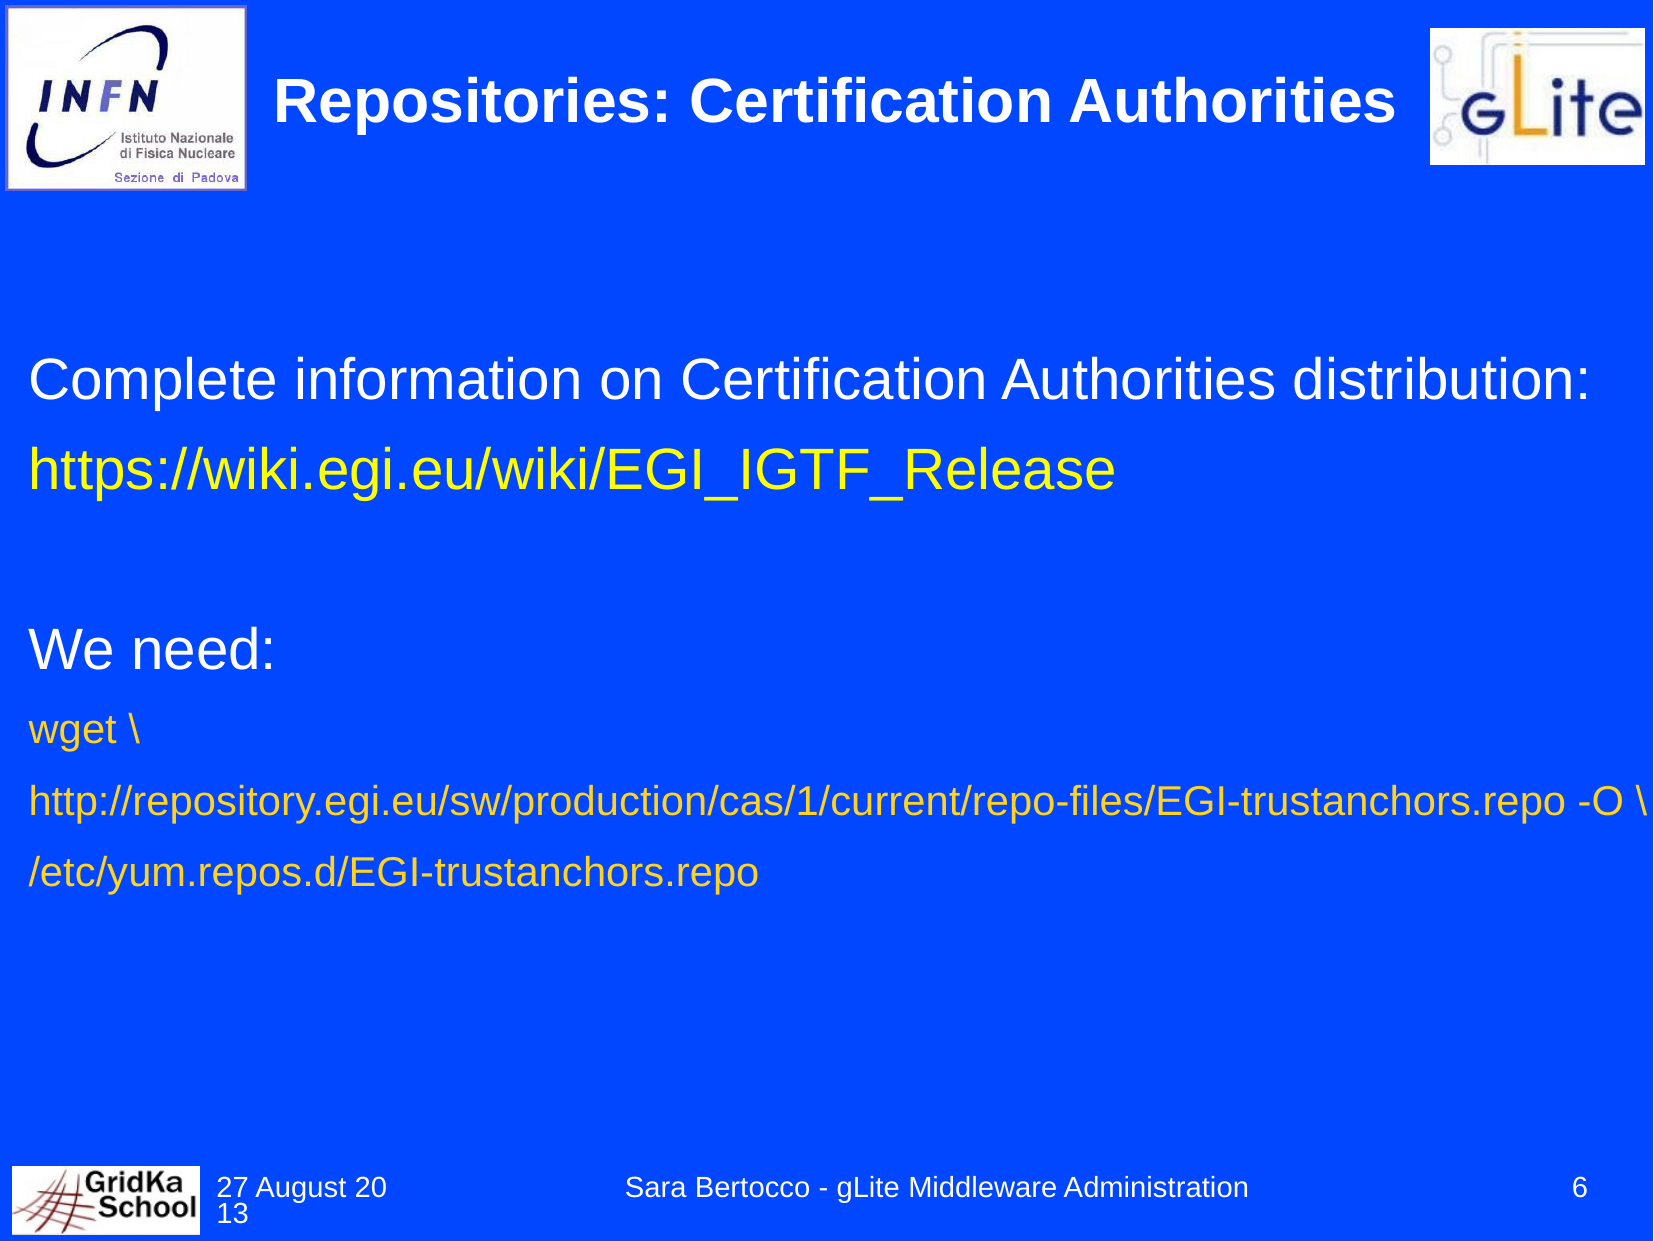

# Repositories: Certification Authorities
Complete information on Certification Authorities distribution:
https://wiki.egi.eu/wiki/EGI_IGTF_Release
We need:
wget \
http://repository.egi.eu/sw/production/cas/1/current/repo-files/EGI-trustanchors.repo -O \
/etc/yum.repos.d/EGI-trustanchors.repo
27 August 2013
Sara Bertocco - gLite Middleware Administration
6